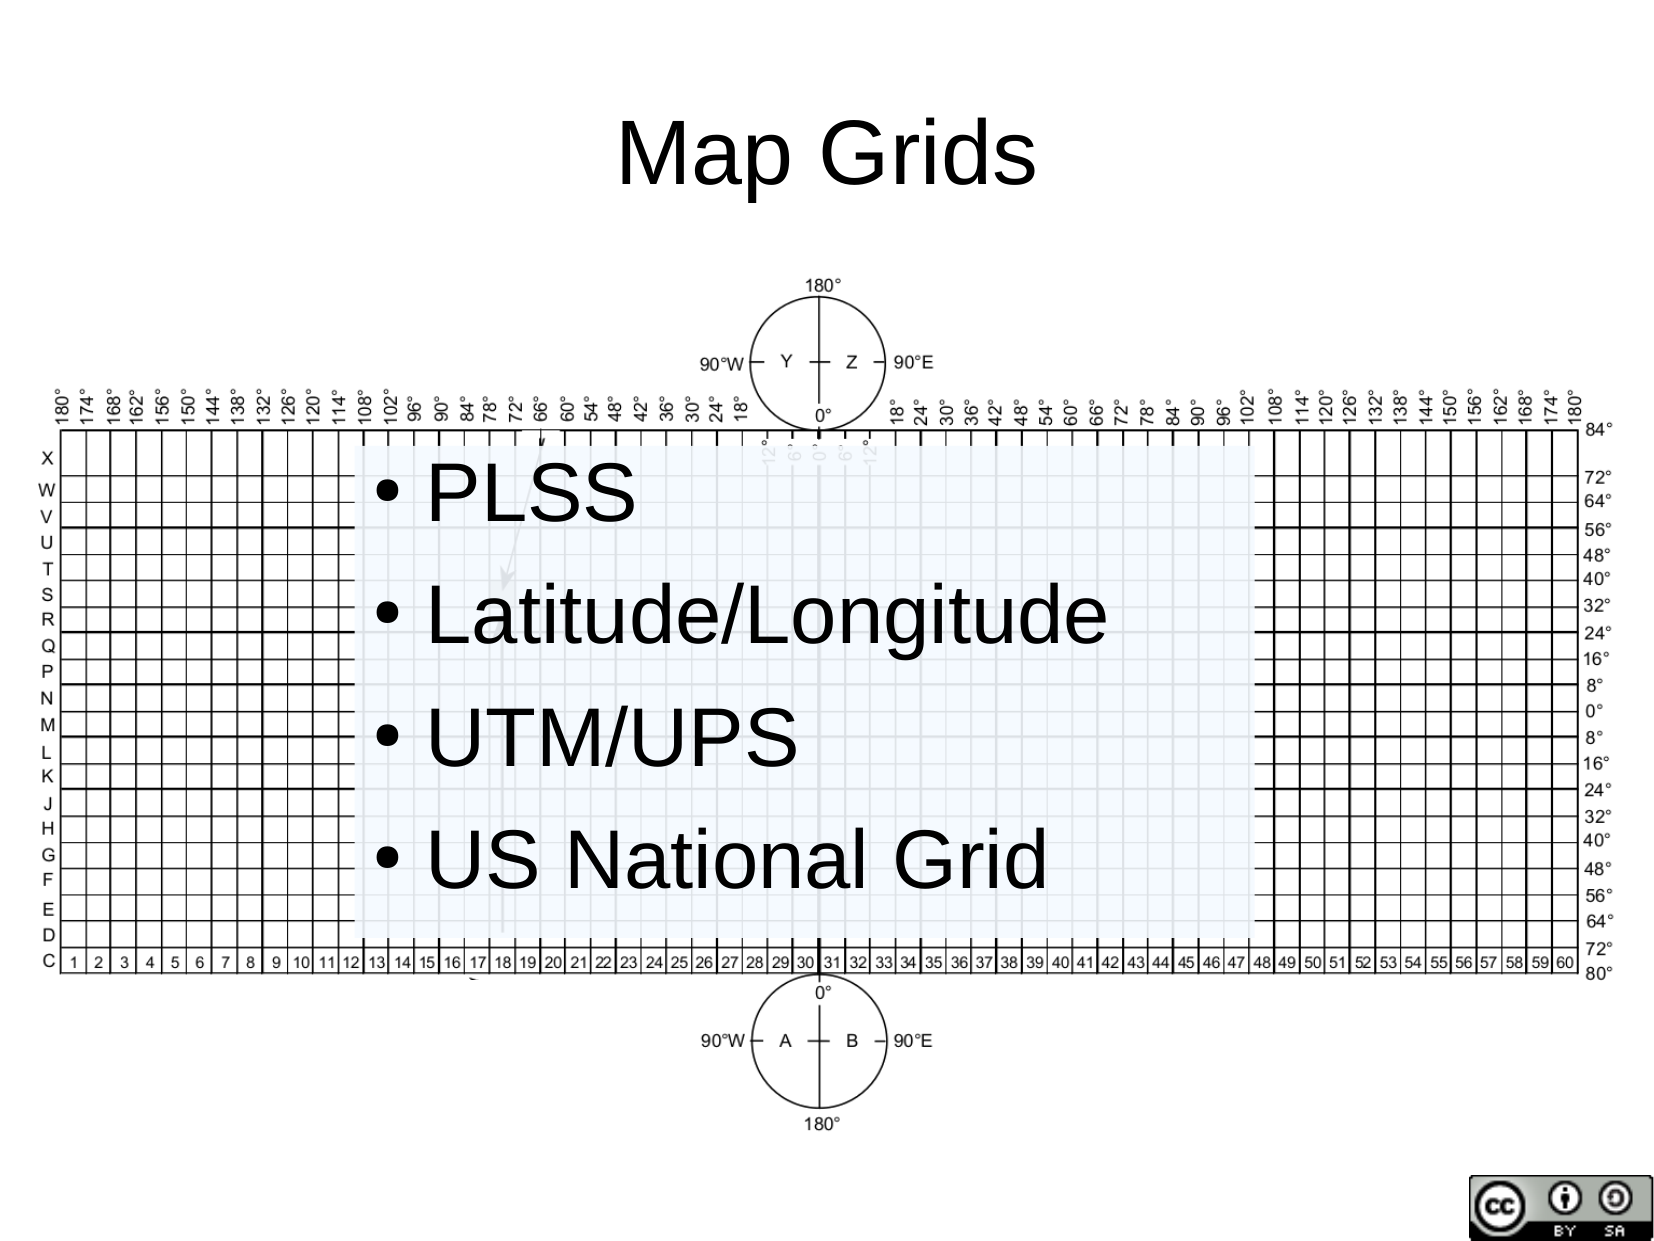

Map Grids
# PLSS
Latitude/Longitude
UTM/UPS
US National Grid